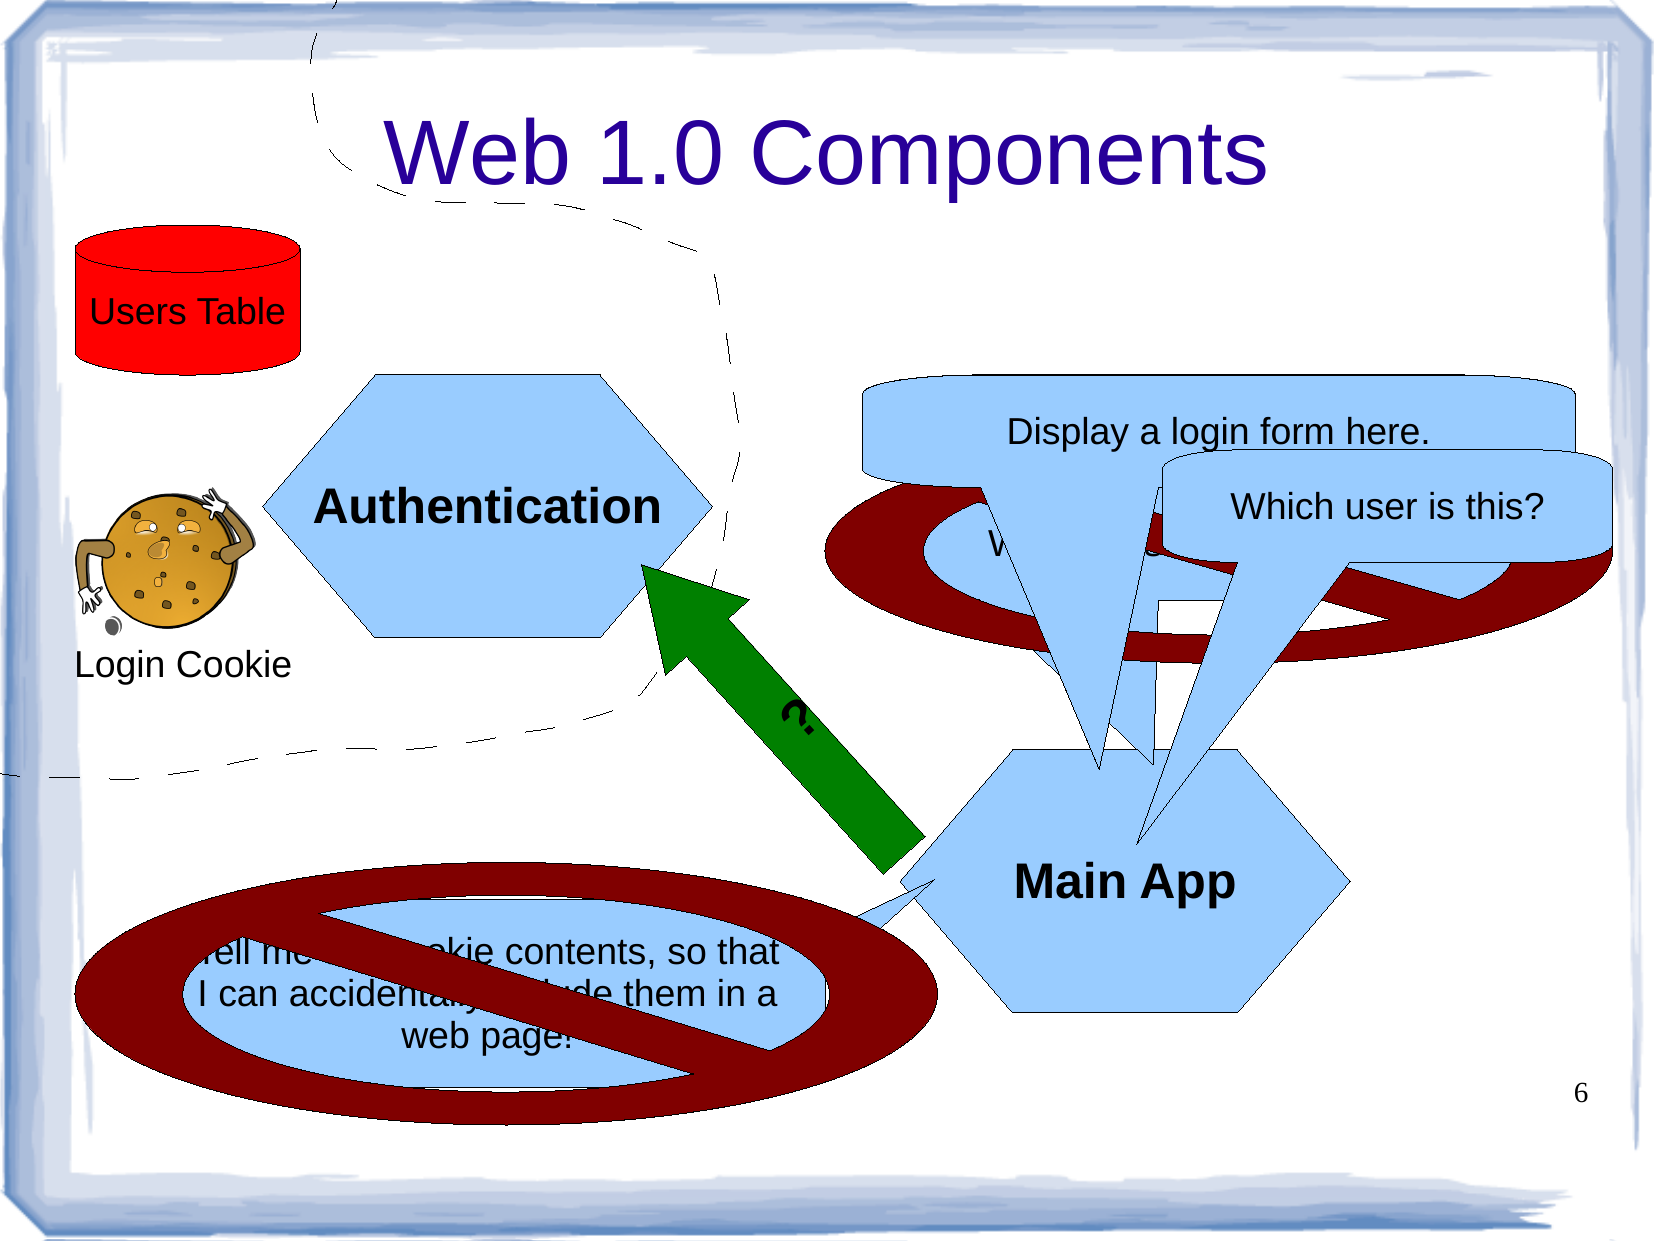

# Web 1.0 Components
Users Table
Authentication
Is Y the password of user X?
Display a login form here.
Which user is this?
Login Cookie
What is user X's password?
 ?
Main App
Tell me the cookie contents, so that I can accidentally include them in a web page!
6